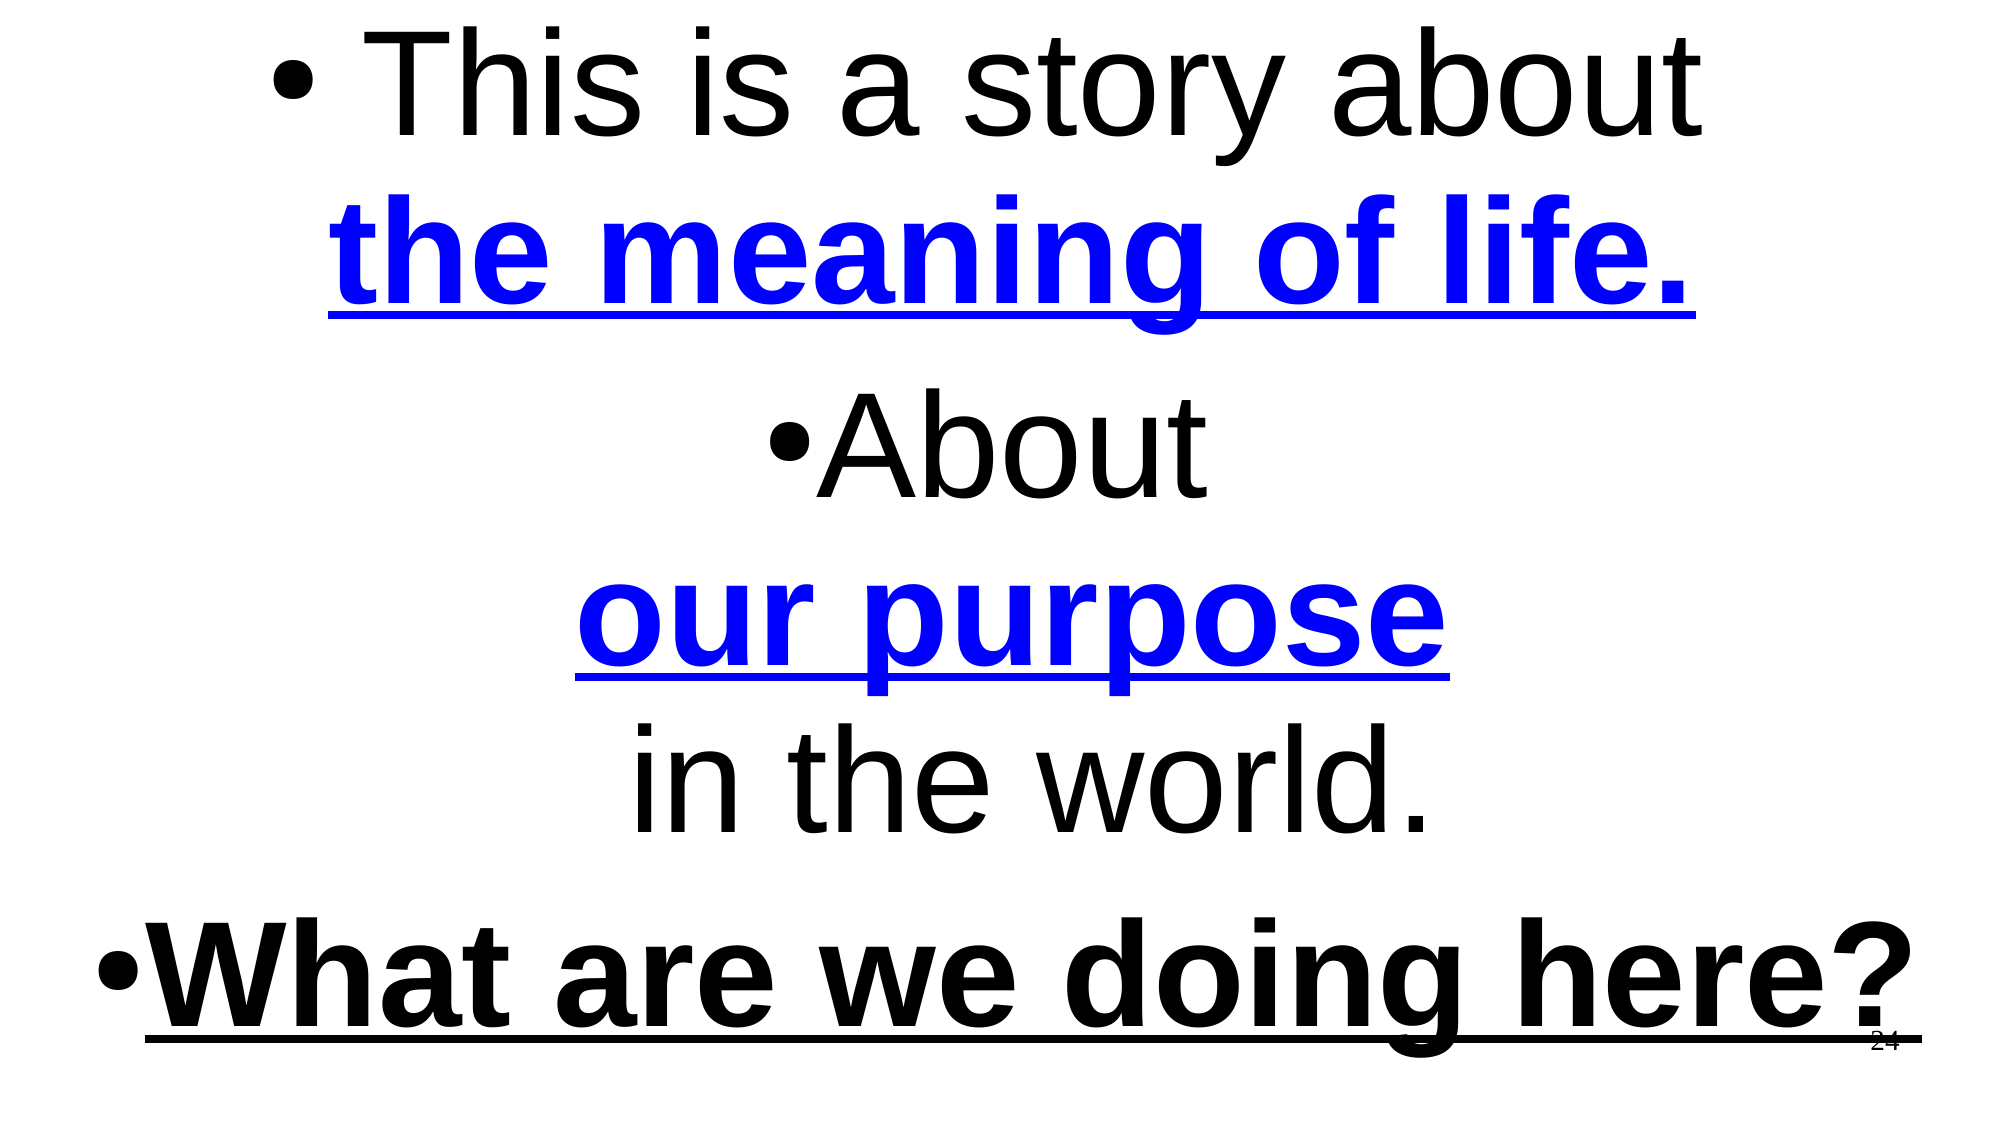

# This is a story about the meaning of life.
About
our purpose
in the world.
What are we doing here?
24